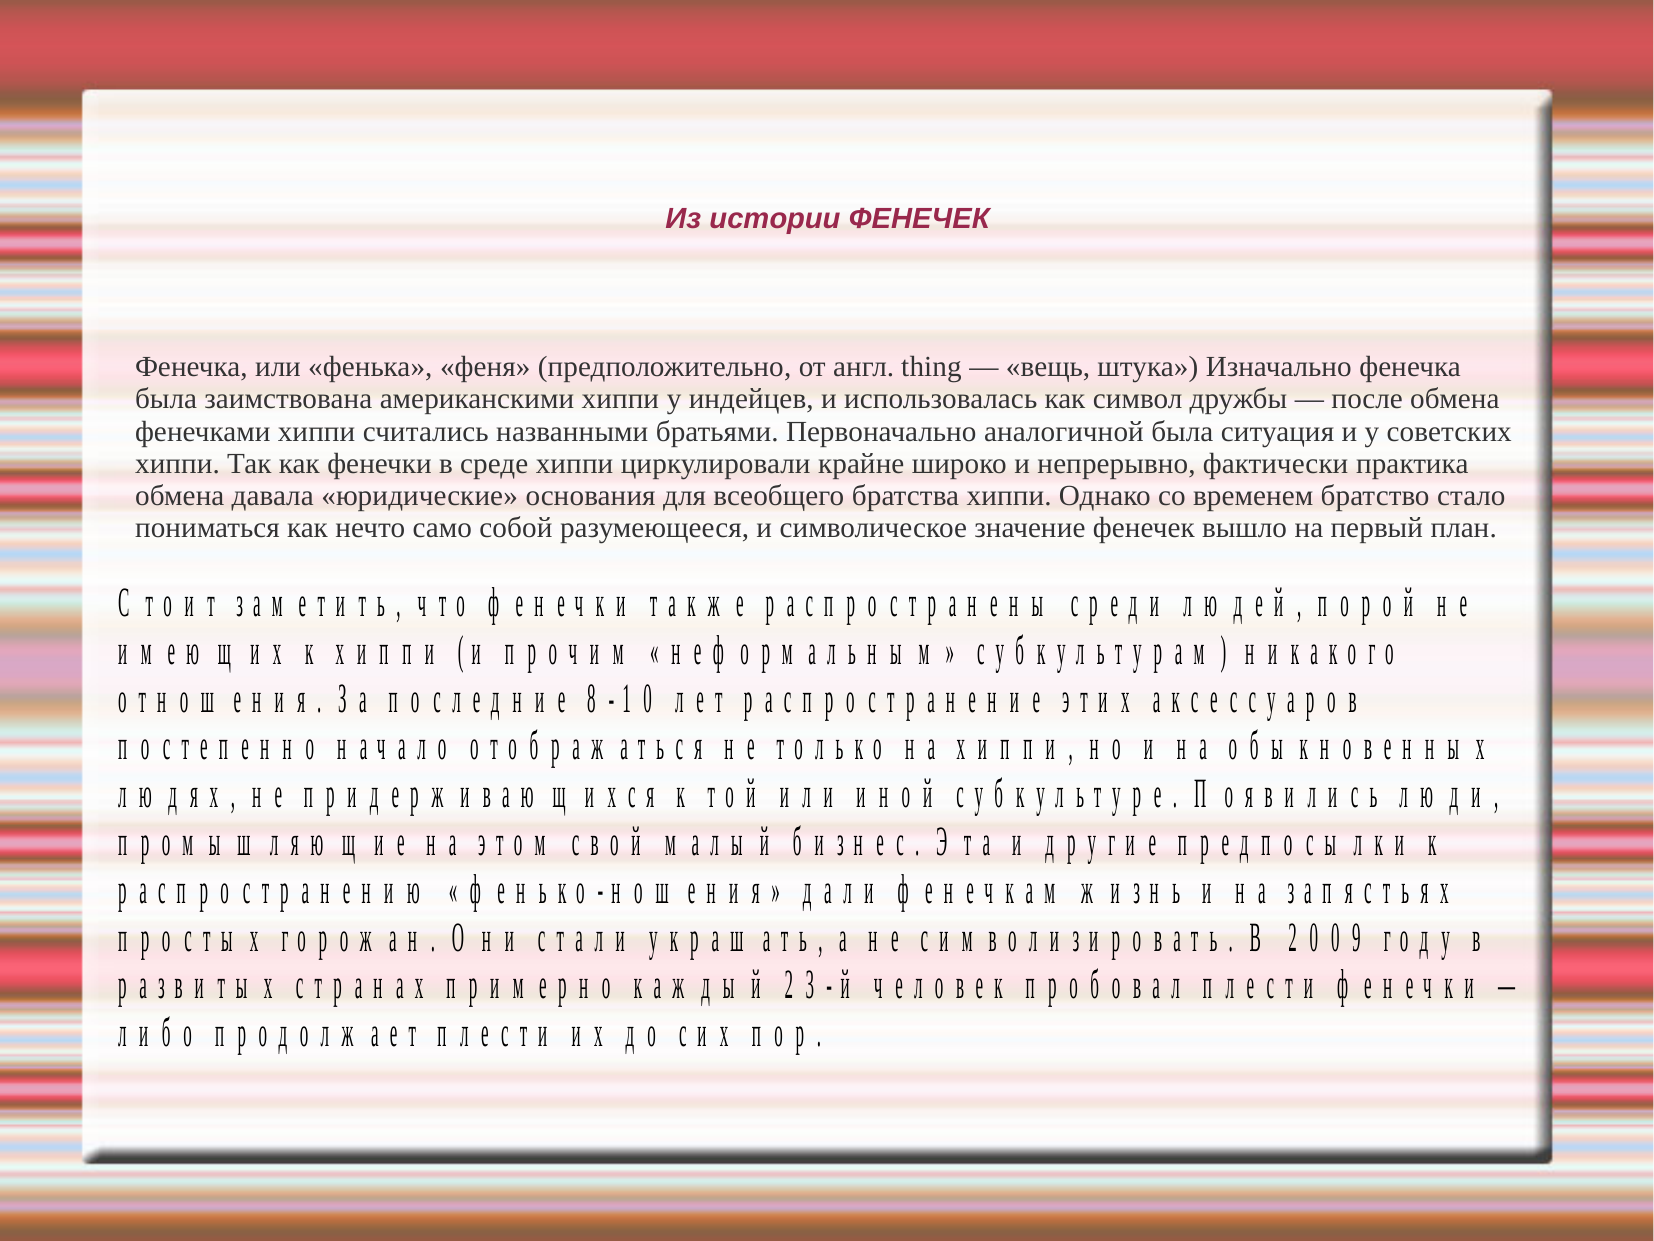

# Из истории ФЕНЕЧЕК
Фенечка, или «фенька», «феня» (предположительно, от англ. thing — «вещь, штука») Изначально фенечка была заимствована американскими хиппи у индейцев, и использовалась как символ дружбы — после обмена фенечками хиппи считались названными братьями. Первоначально аналогичной была ситуация и у советских хиппи. Так как фенечки в среде хиппи циркулировали крайне широко и непрерывно, фактически практика обмена давала «юридические» основания для всеобщего братства хиппи. Однако со временем братство стало пониматься как нечто само собой разумеющееся, и символическое значение фенечек вышло на первый план.